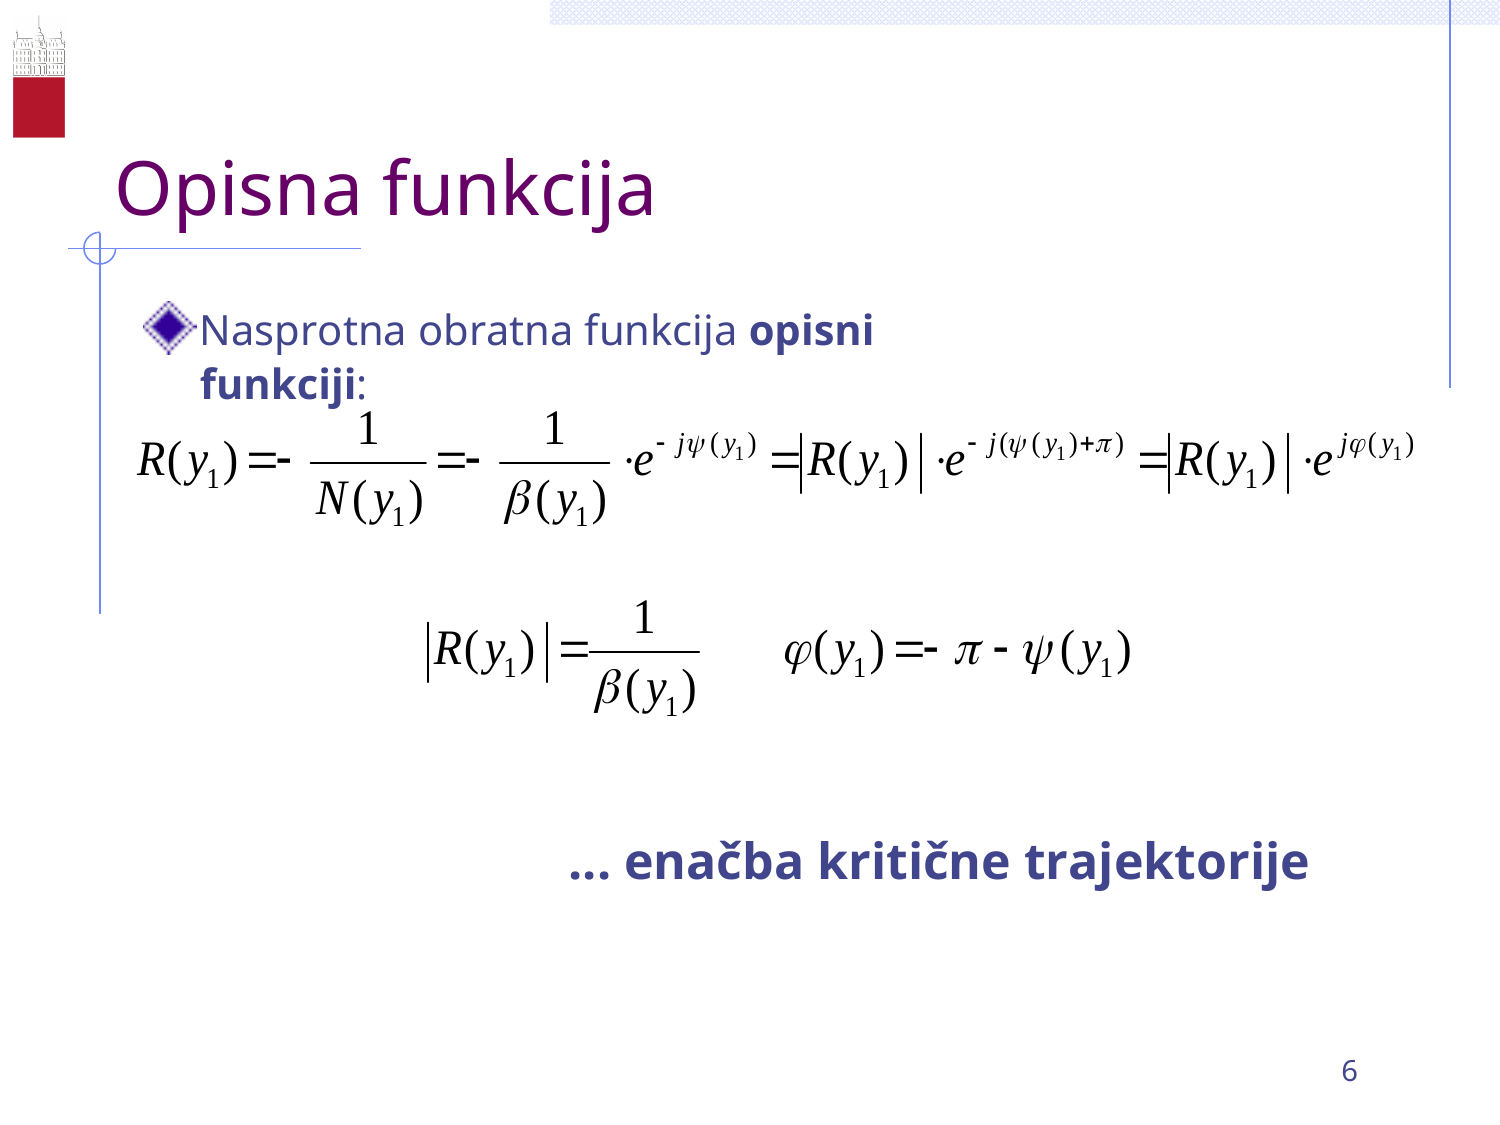

Opisna funkcija
# Nasprotna obratna funkcija opisni funkciji:
... enačba kritične trajektorije